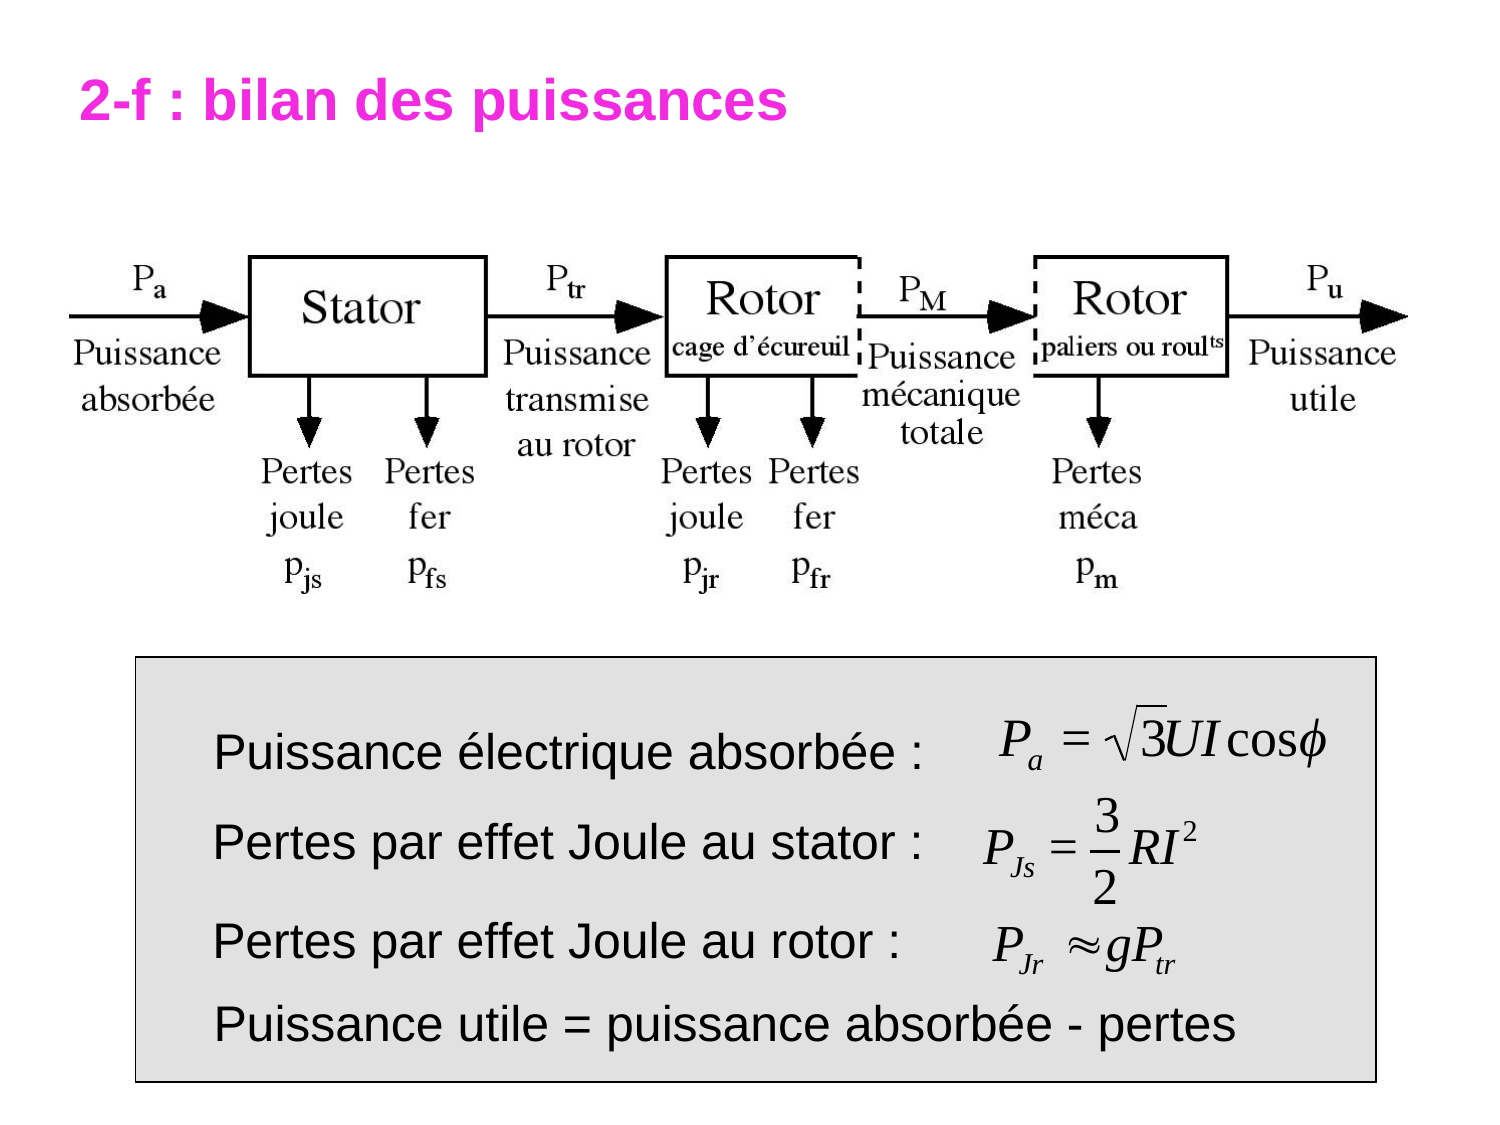

2-f : bilan des puissances
Puissance électrique absorbée :
Pertes par effet Joule au stator :
Pertes par effet Joule au rotor :
Puissance utile = puissance absorbée - pertes
59